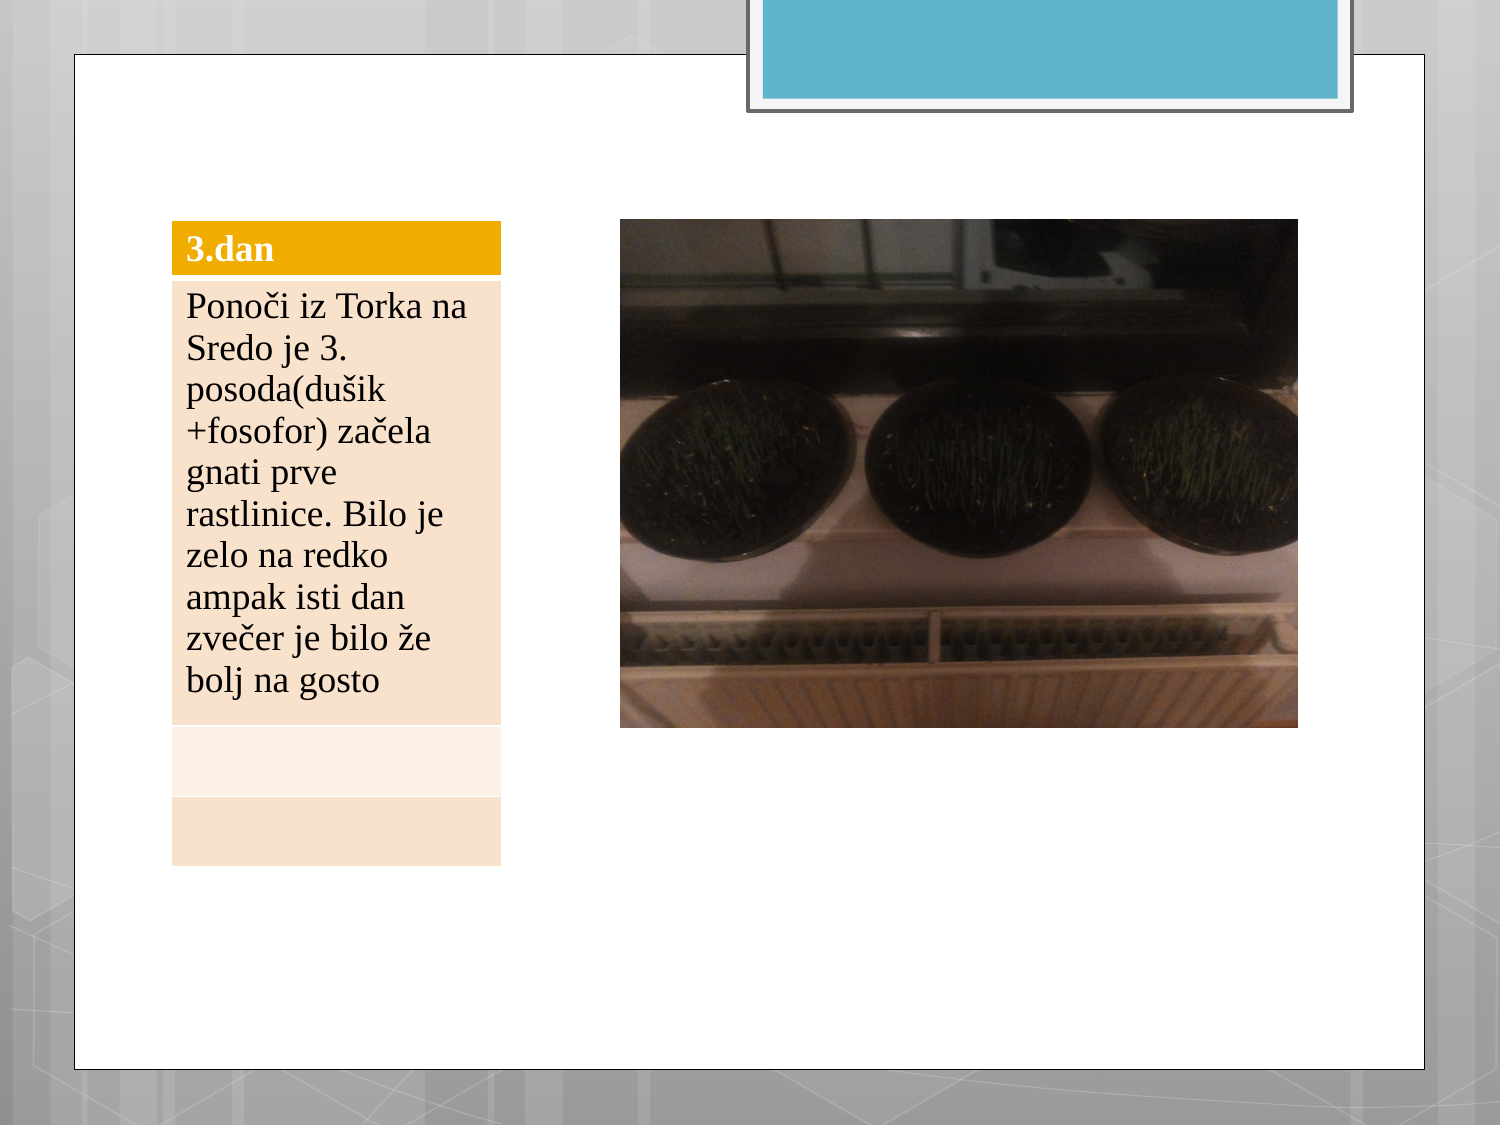

| 3.dan |
| --- |
| Ponoči iz Torka na Sredo je 3. posoda(dušik +fosofor) začela gnati prve rastlinice. Bilo je zelo na redko ampak isti dan zvečer je bilo že bolj na gosto |
| |
| |